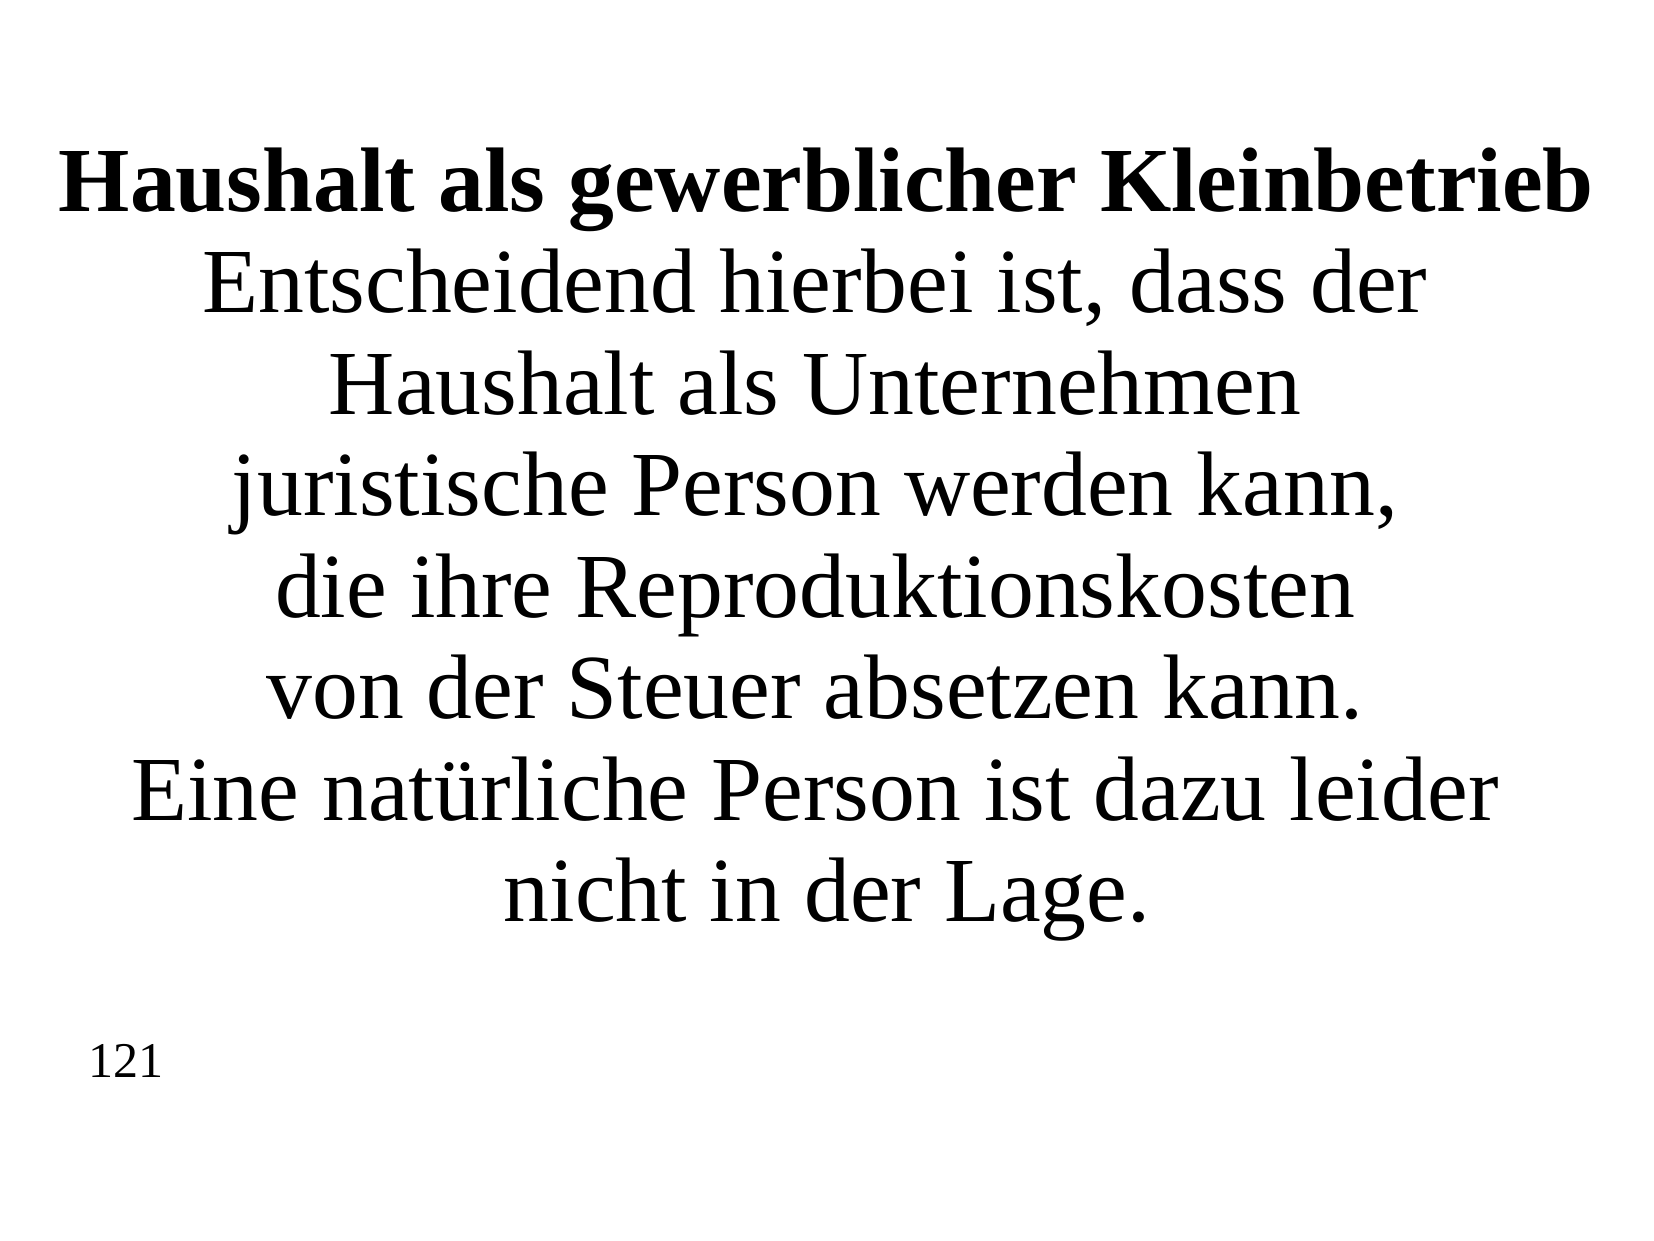

Haushalt als gewerblicher Kleinbetrieb
Entscheidend hierbei ist, dass der
Haushalt als Unternehmen
juristische Person werden kann,
die ihre Reproduktionskosten
von der Steuer absetzen kann.
Eine natürliche Person ist dazu leider
nicht in der Lage.